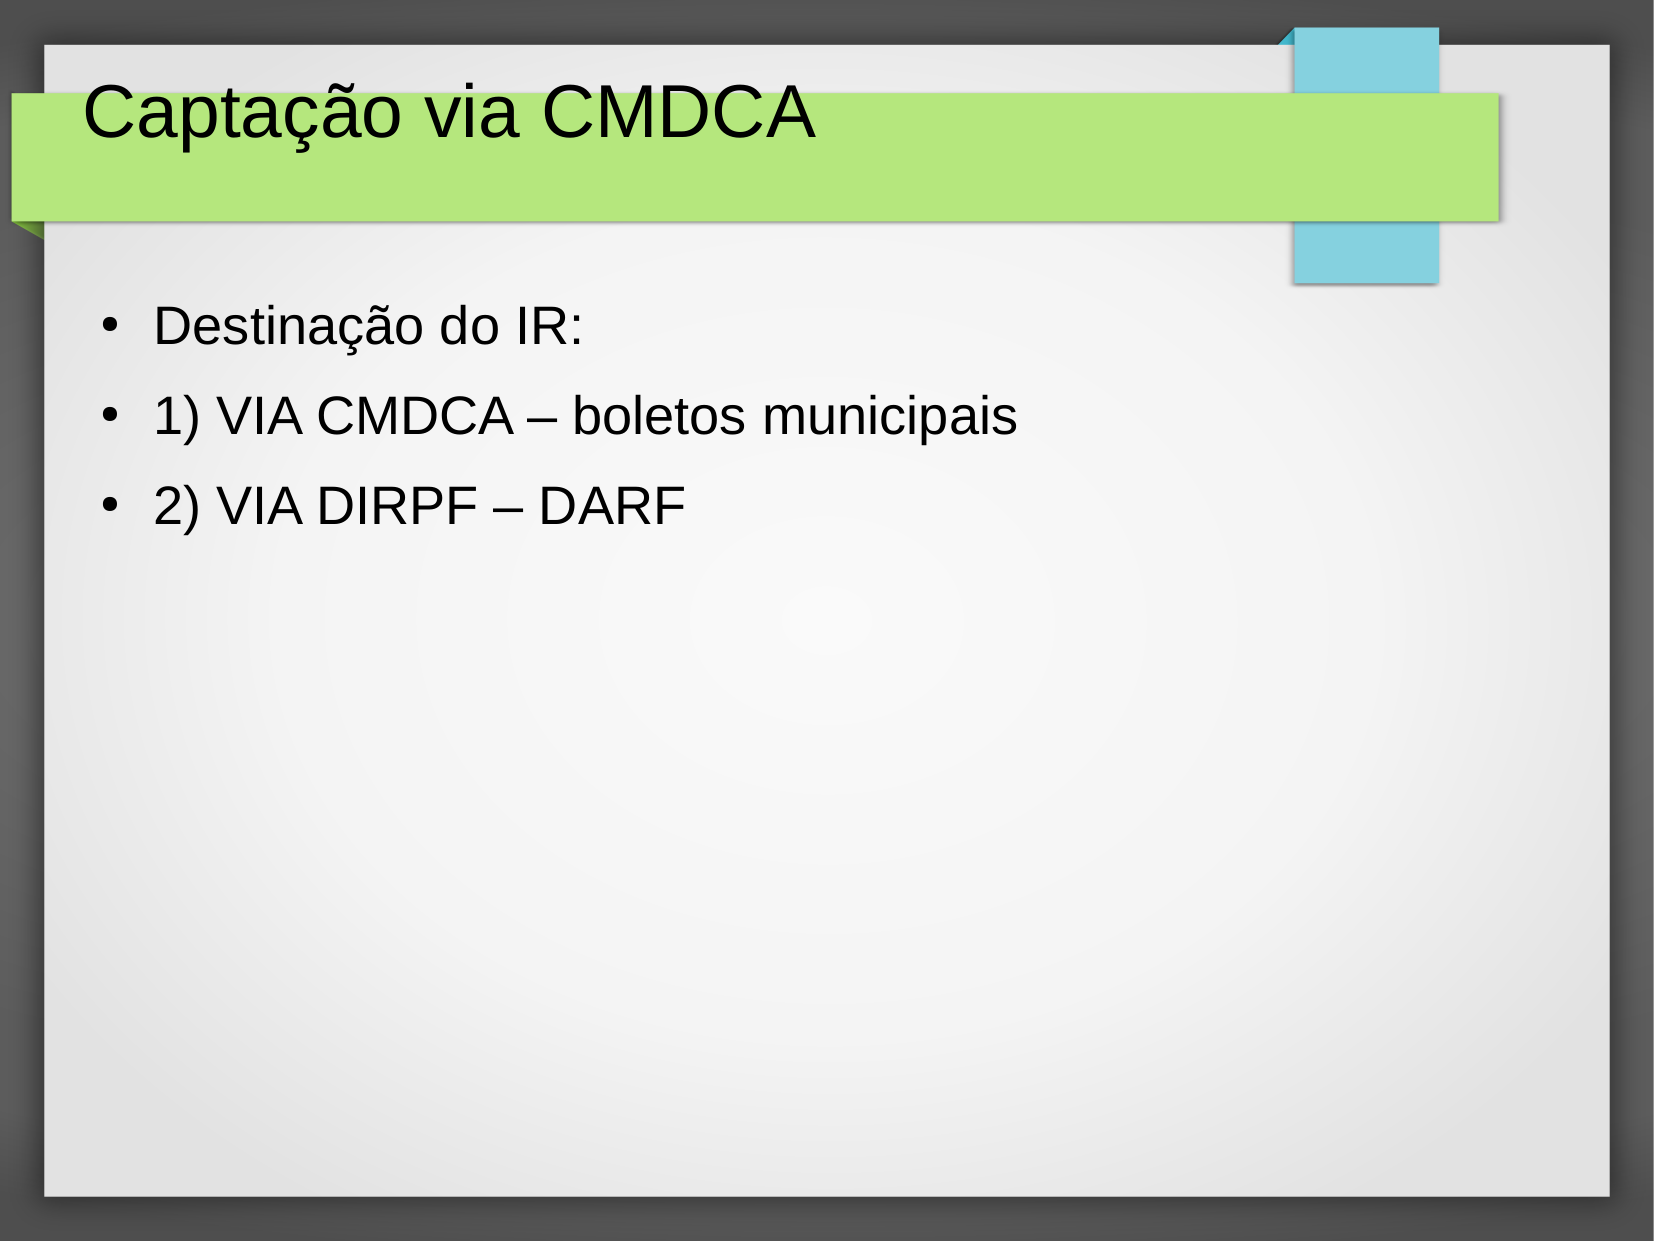

# Captação via CMDCA
Destinação do IR:
1) VIA CMDCA – boletos municipais
2) VIA DIRPF – DARF